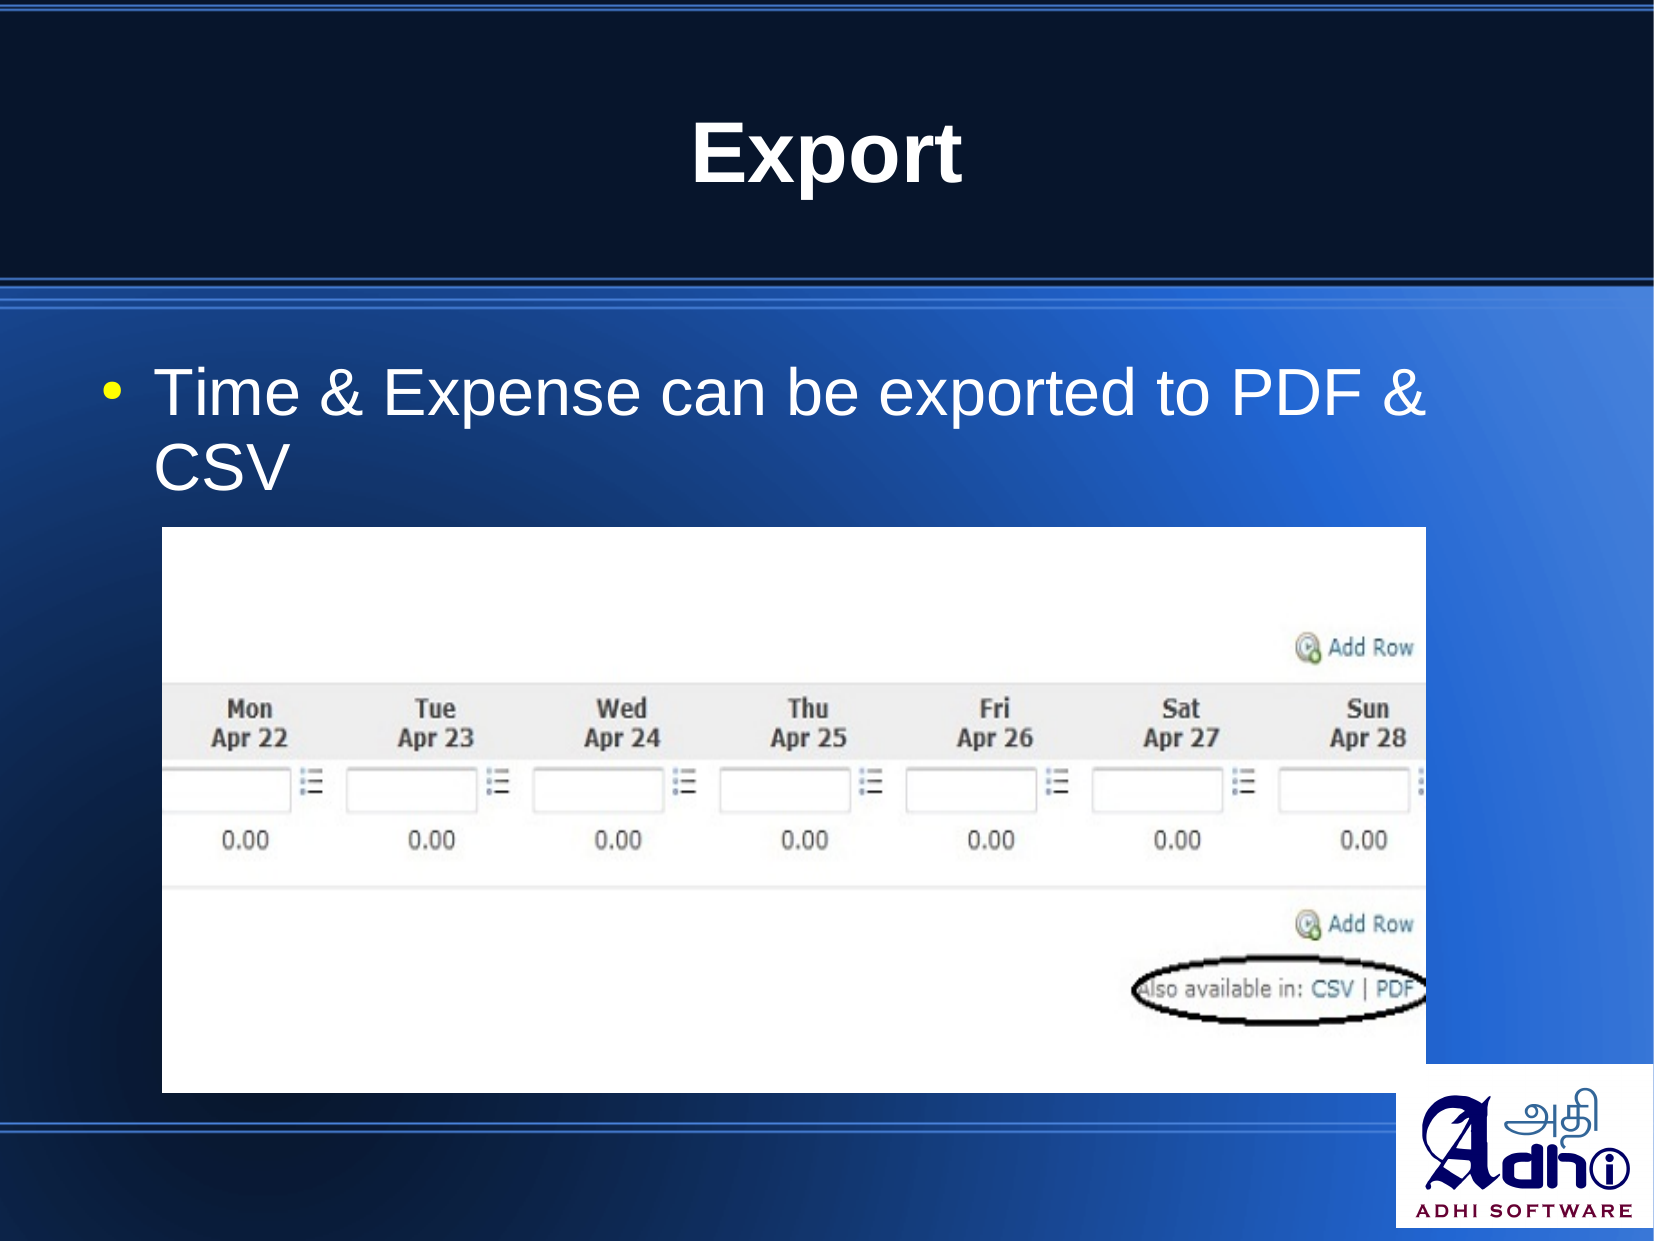

# Export
Time & Expense can be exported to PDF & CSV